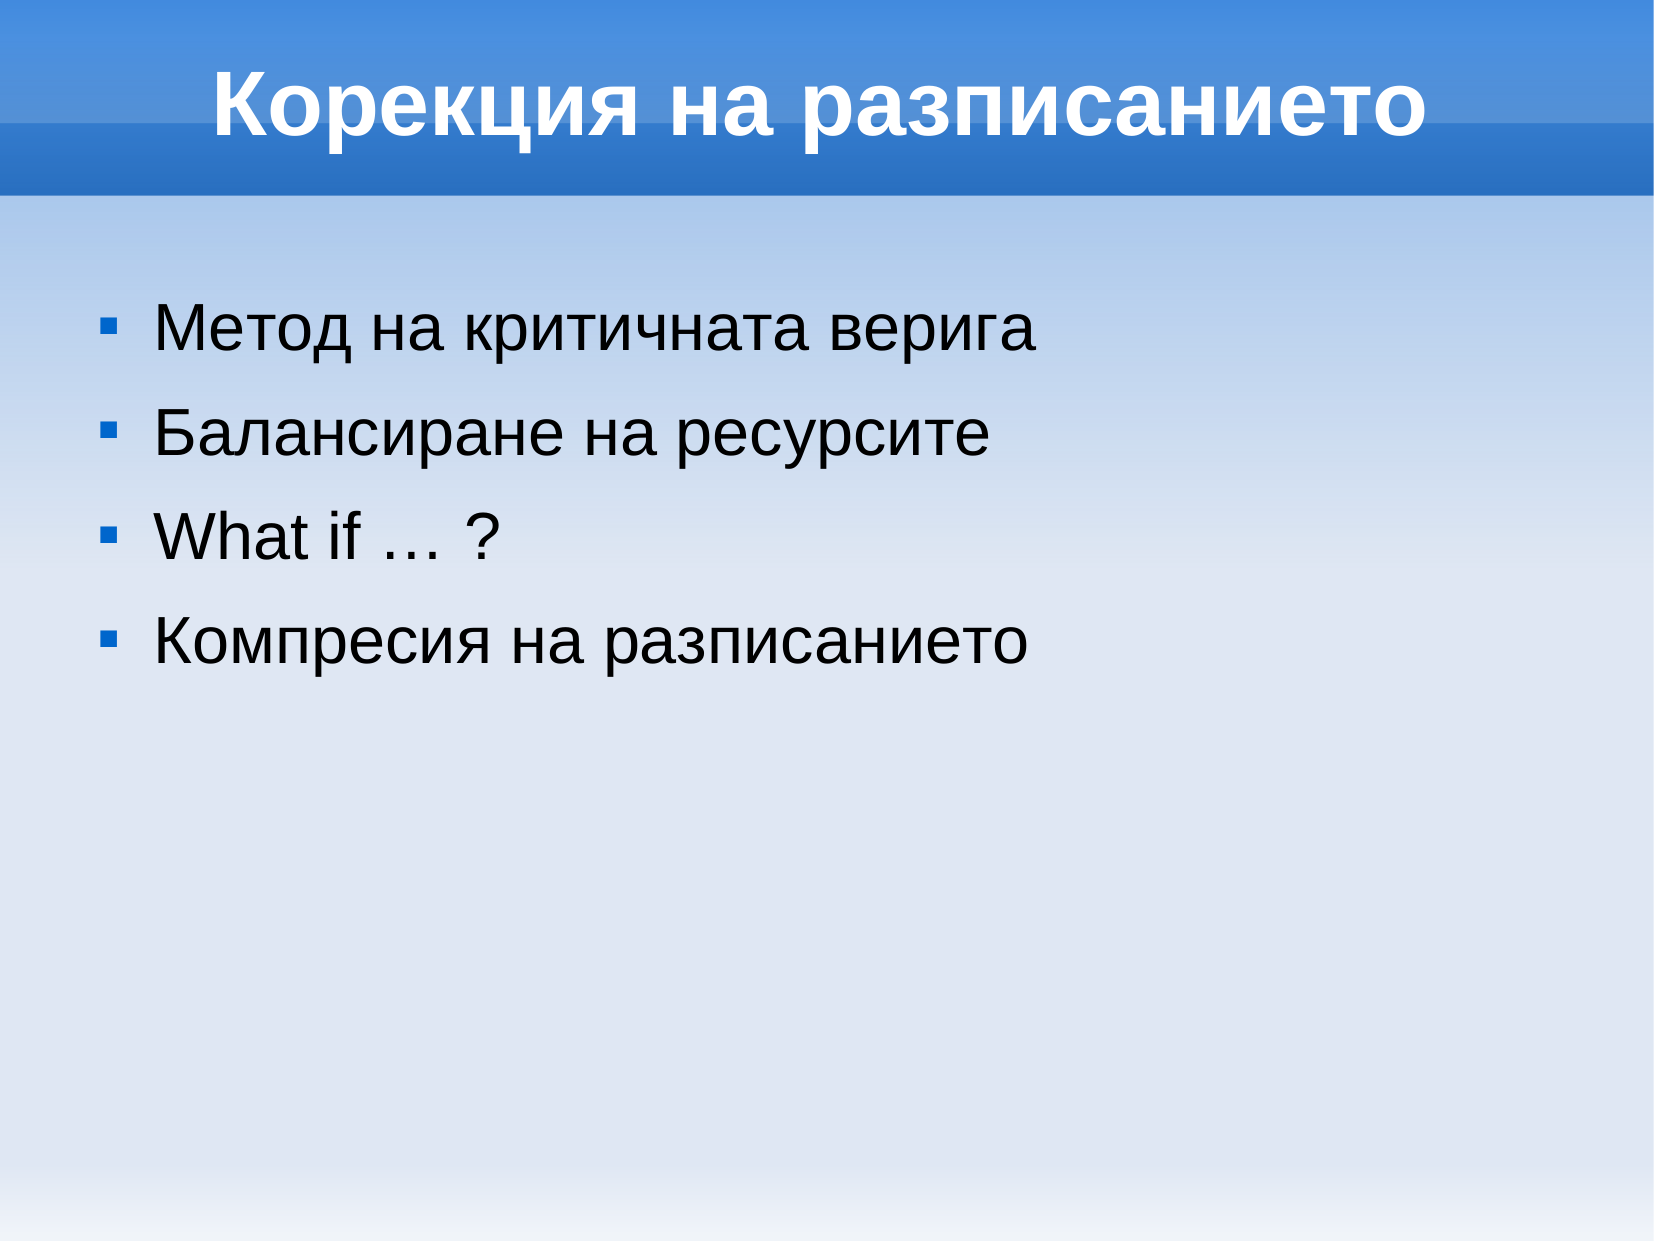

# Корекция на разписанието
Метод на критичната верига
Балансиране на ресурсите
What if … ?
Компресия на разписанието